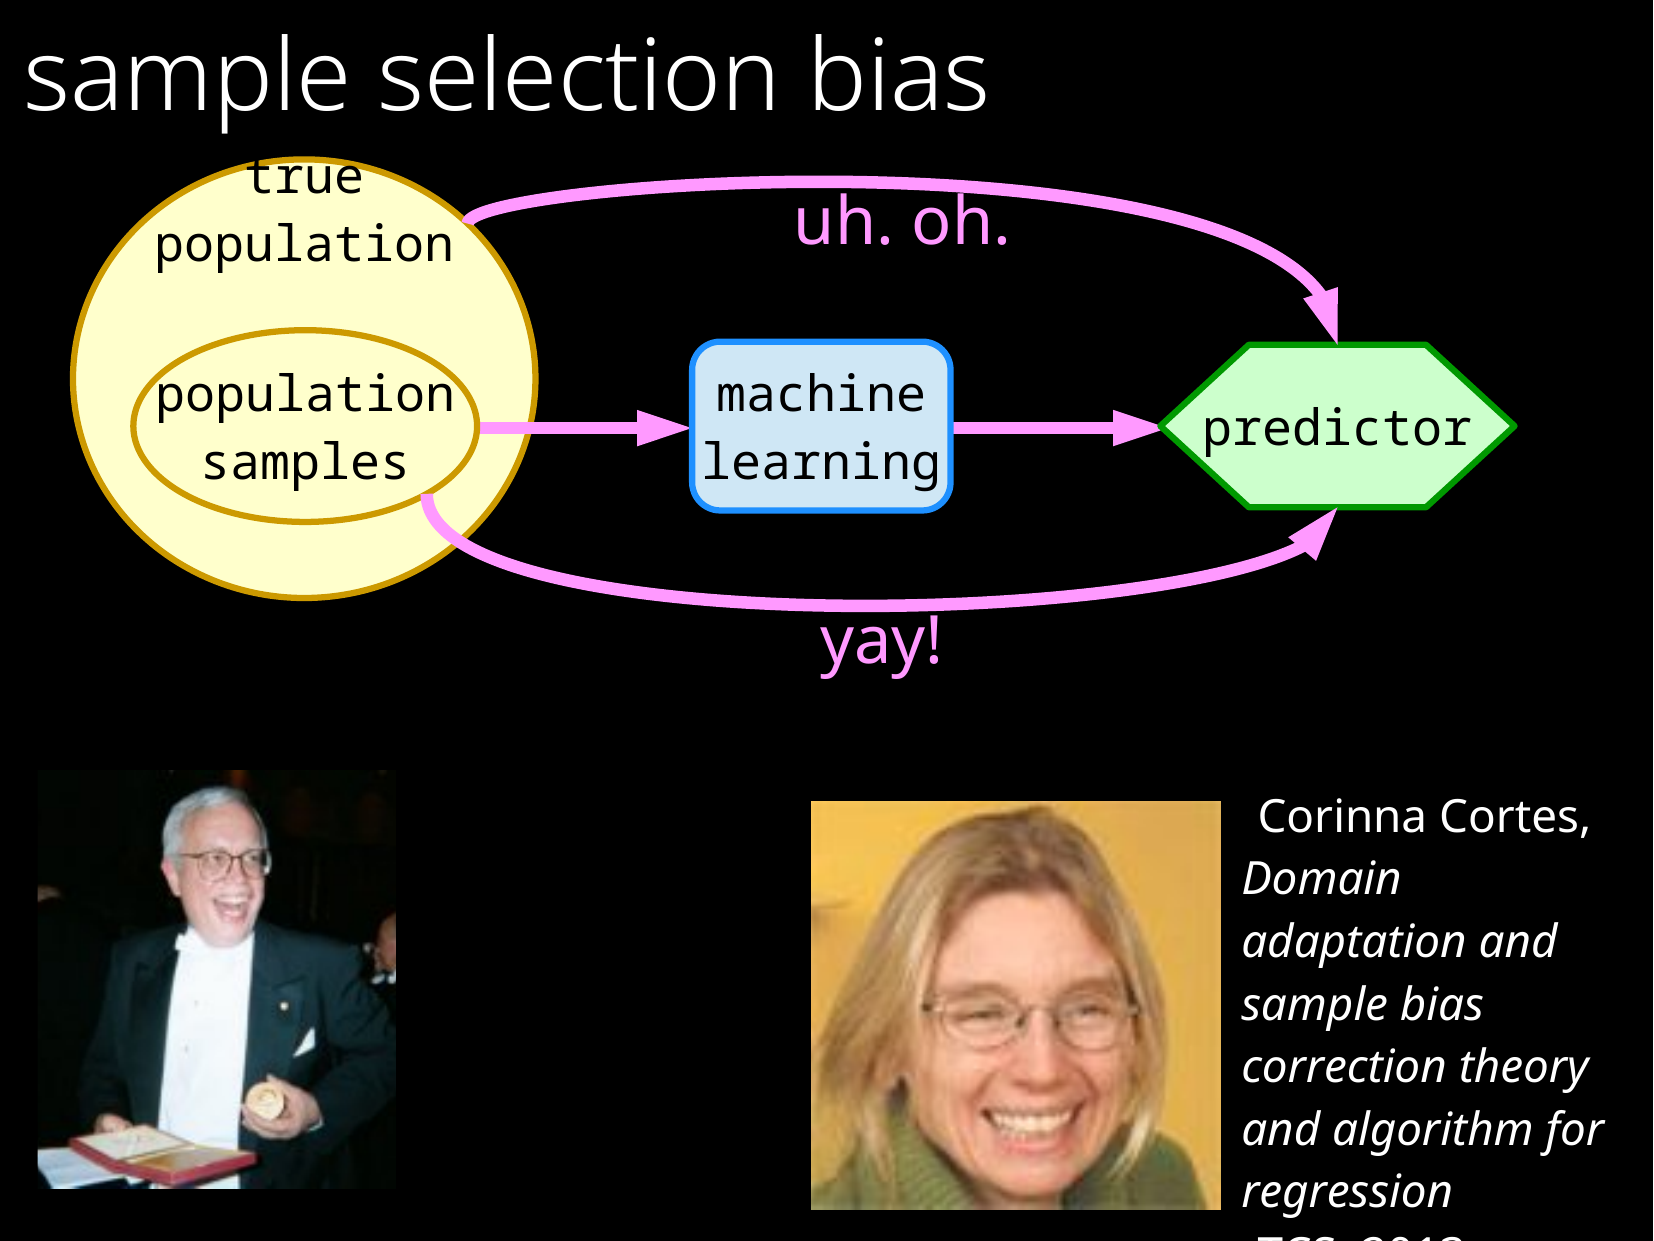

# sample selection bias
true
population
population
samples
machine
learning
predictor
James Heckman,
Nobel prize econ (2000)
Sample selection bias as specification error. Econometrica (1979)
Corinna Cortes,
Domain adaptation and sample bias correction theory and algorithm for regression
TCS, 2013